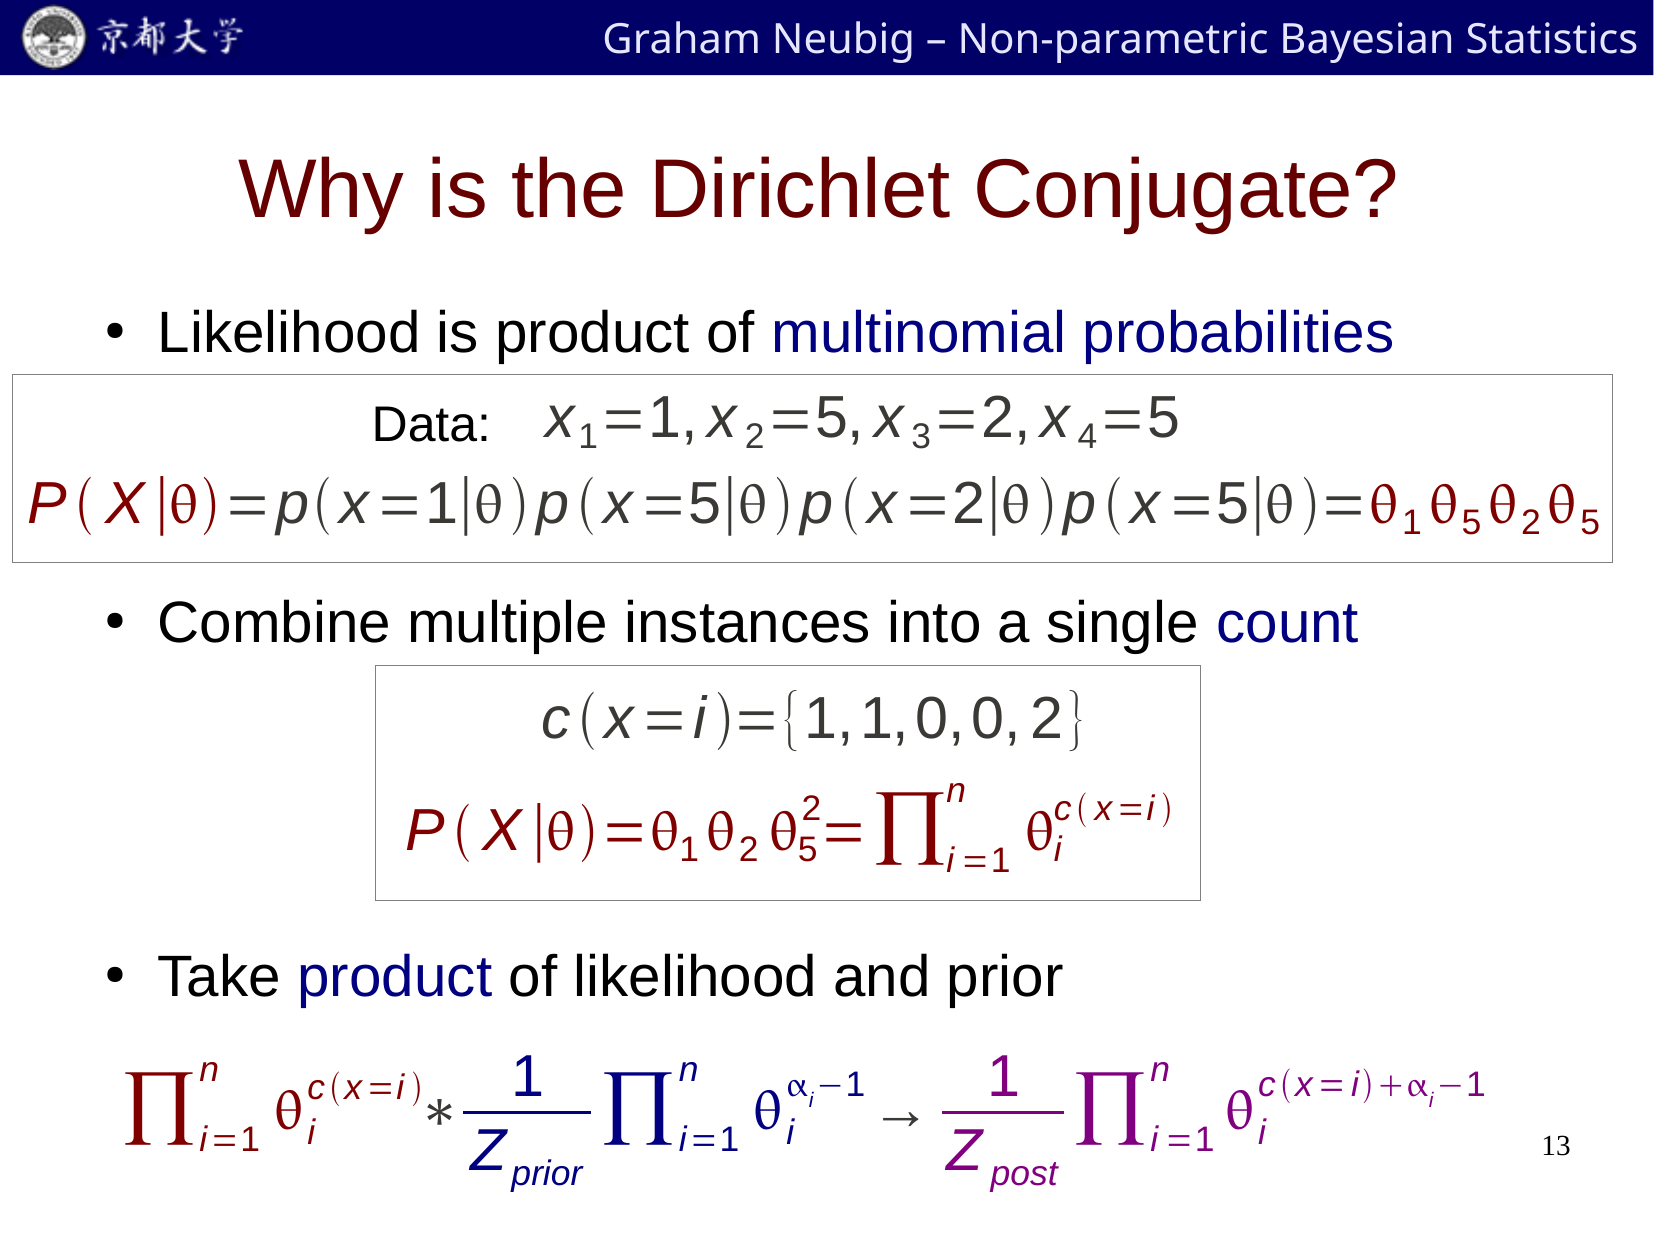

# Why is the Dirichlet Conjugate?
Likelihood is product of multinomial probabilities
Combine multiple instances into a single count
Take product of likelihood and prior
Data:
13